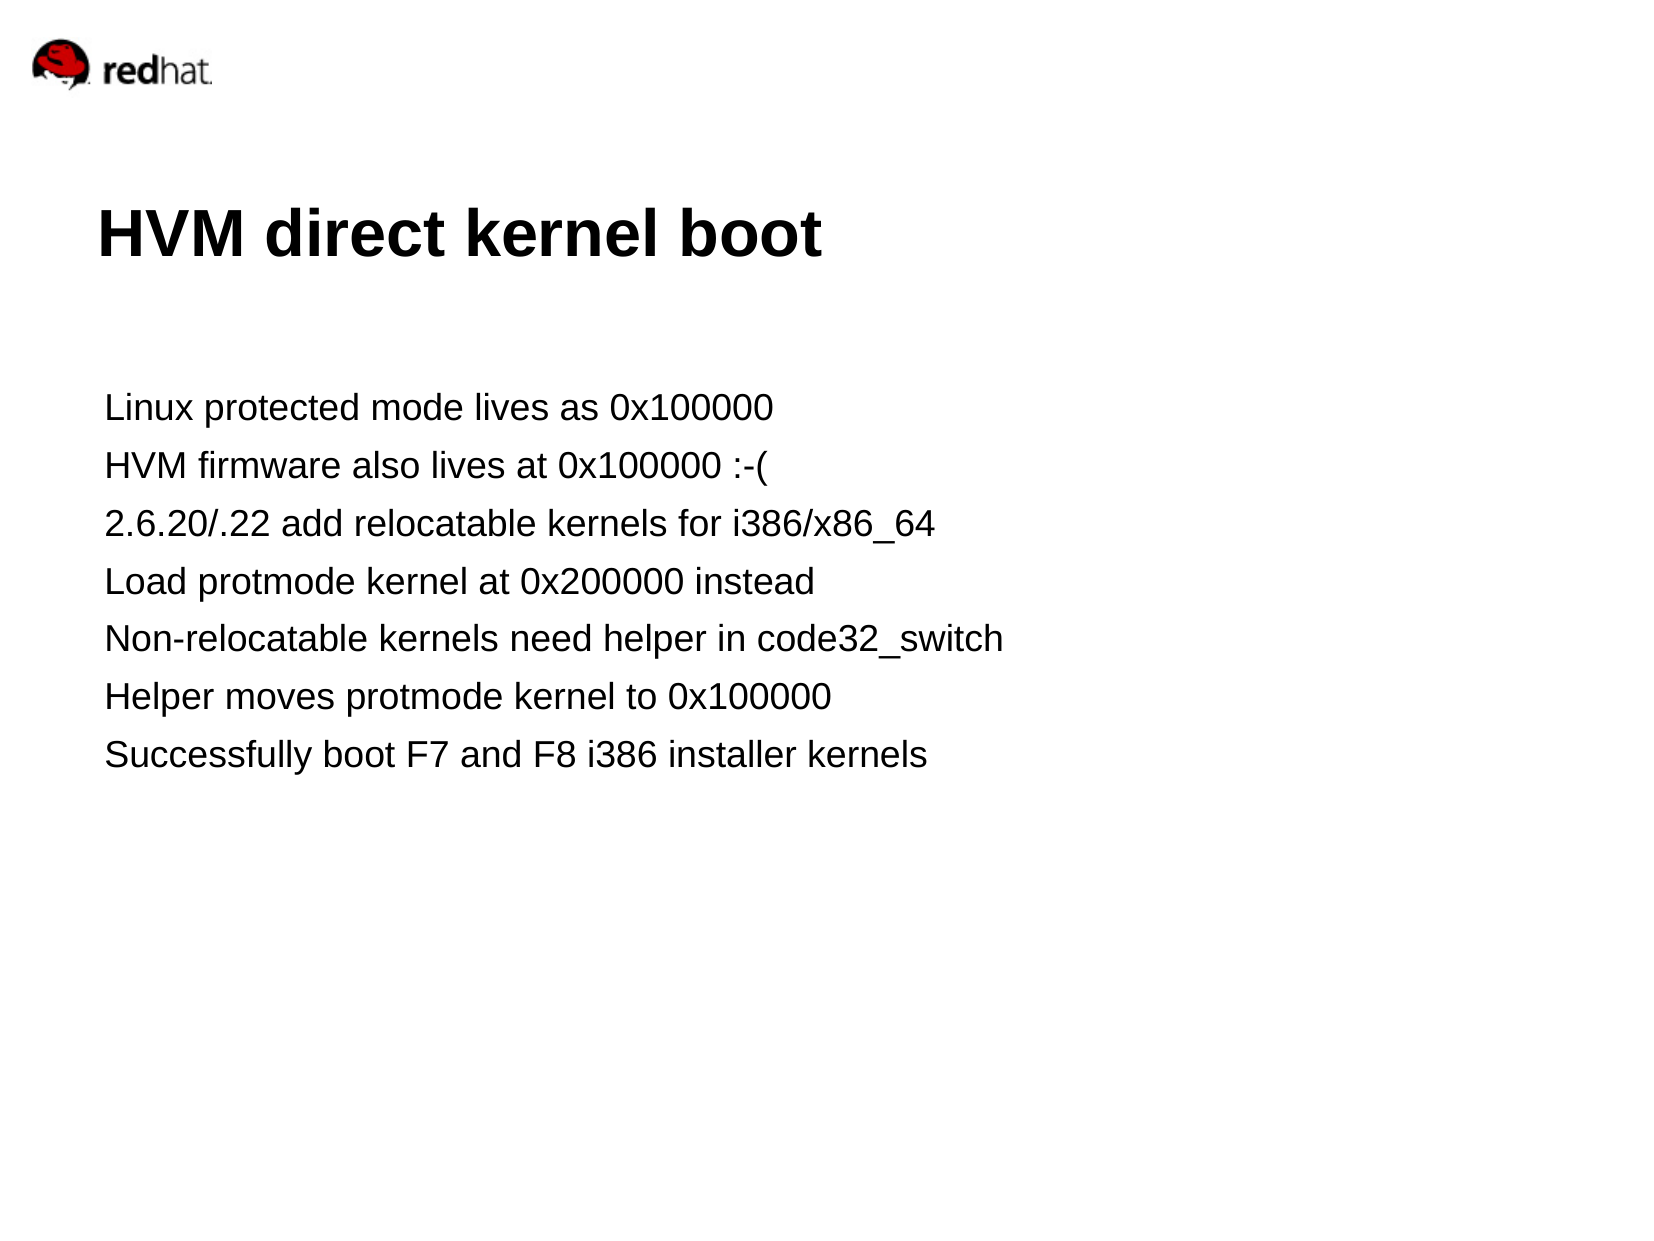

# HVM direct kernel boot
Linux protected mode lives as 0x100000
HVM firmware also lives at 0x100000 :-(
2.6.20/.22 add relocatable kernels for i386/x86_64
Load protmode kernel at 0x200000 instead
Non-relocatable kernels need helper in code32_switch
Helper moves protmode kernel to 0x100000
Successfully boot F7 and F8 i386 installer kernels